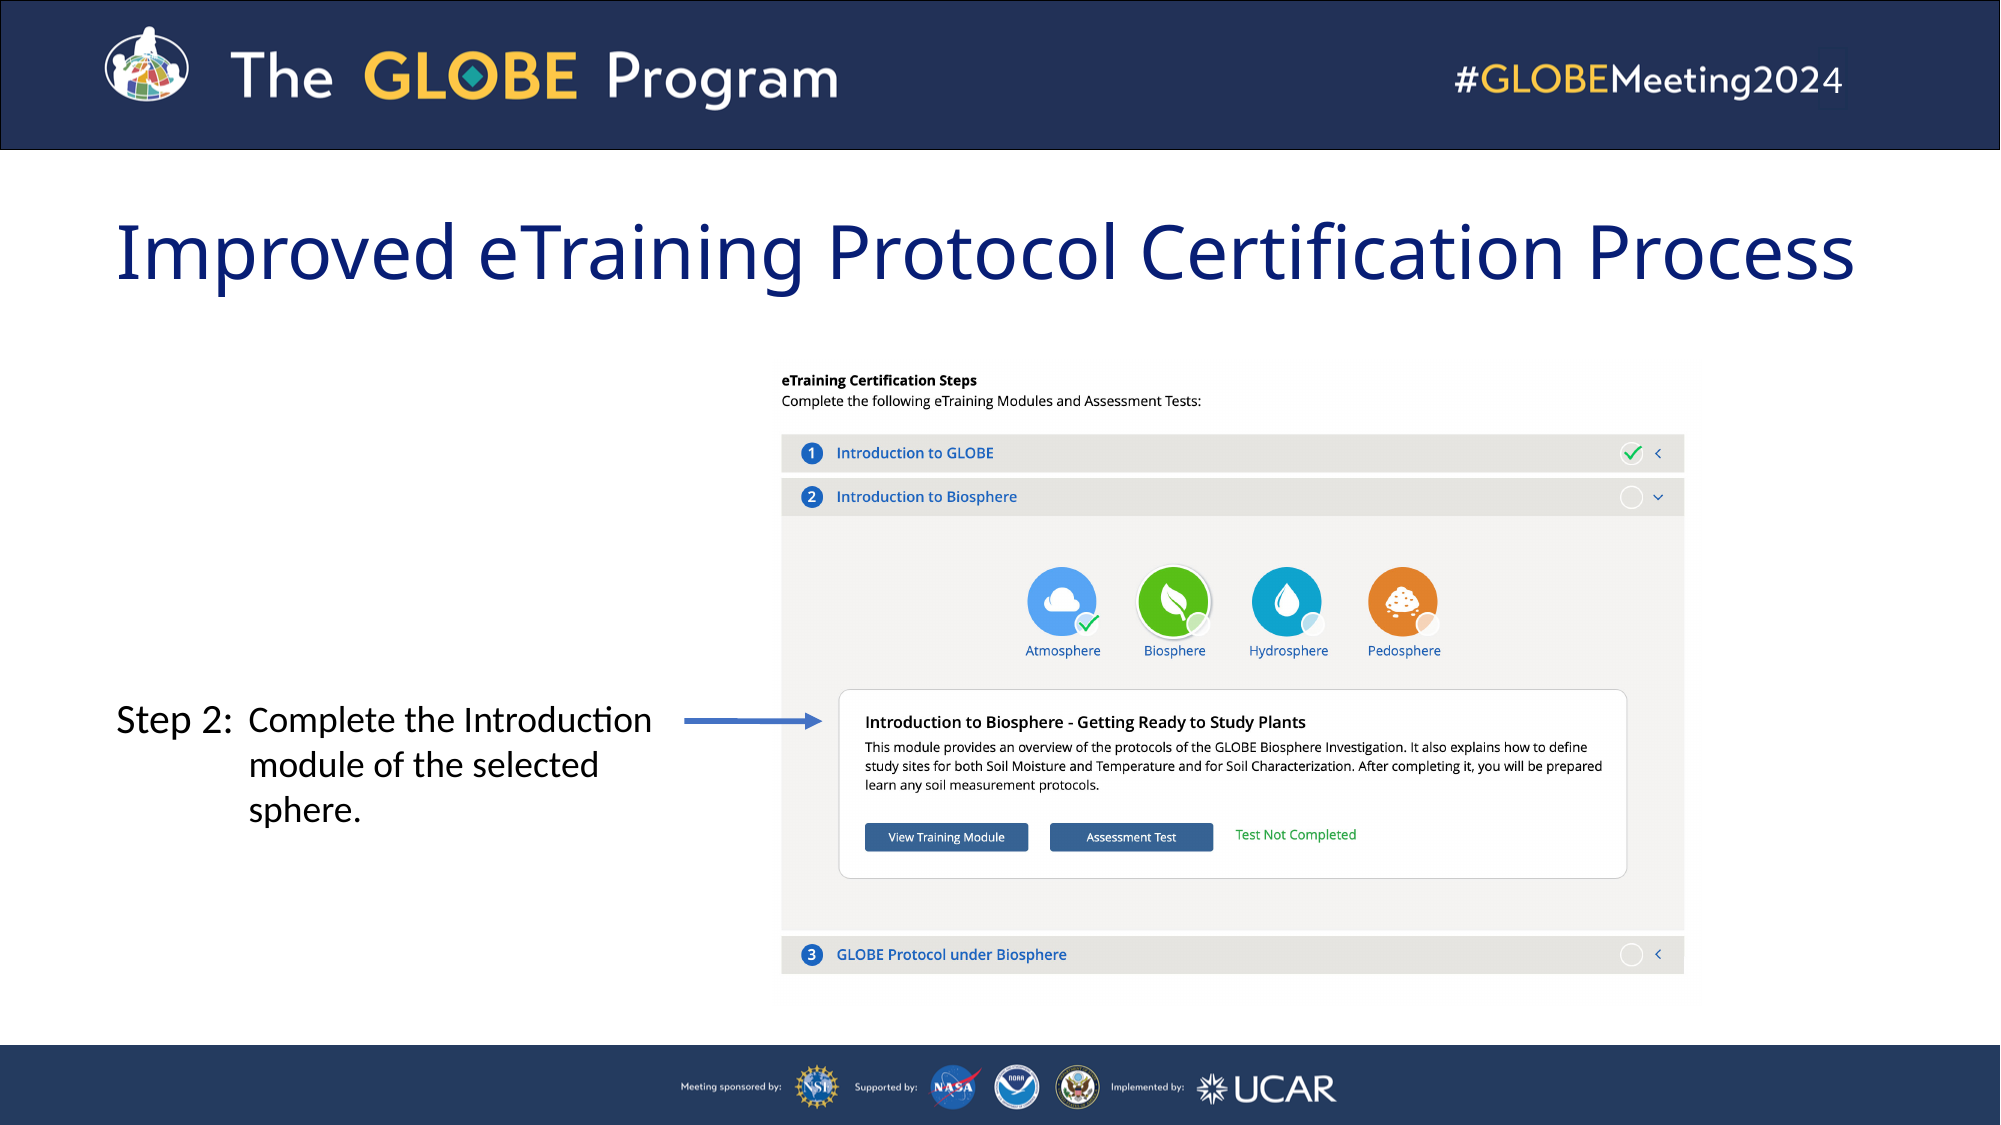

Improved eTraining Protocol Certification Process
Step 2:
Complete the Introduction module of the selected sphere.